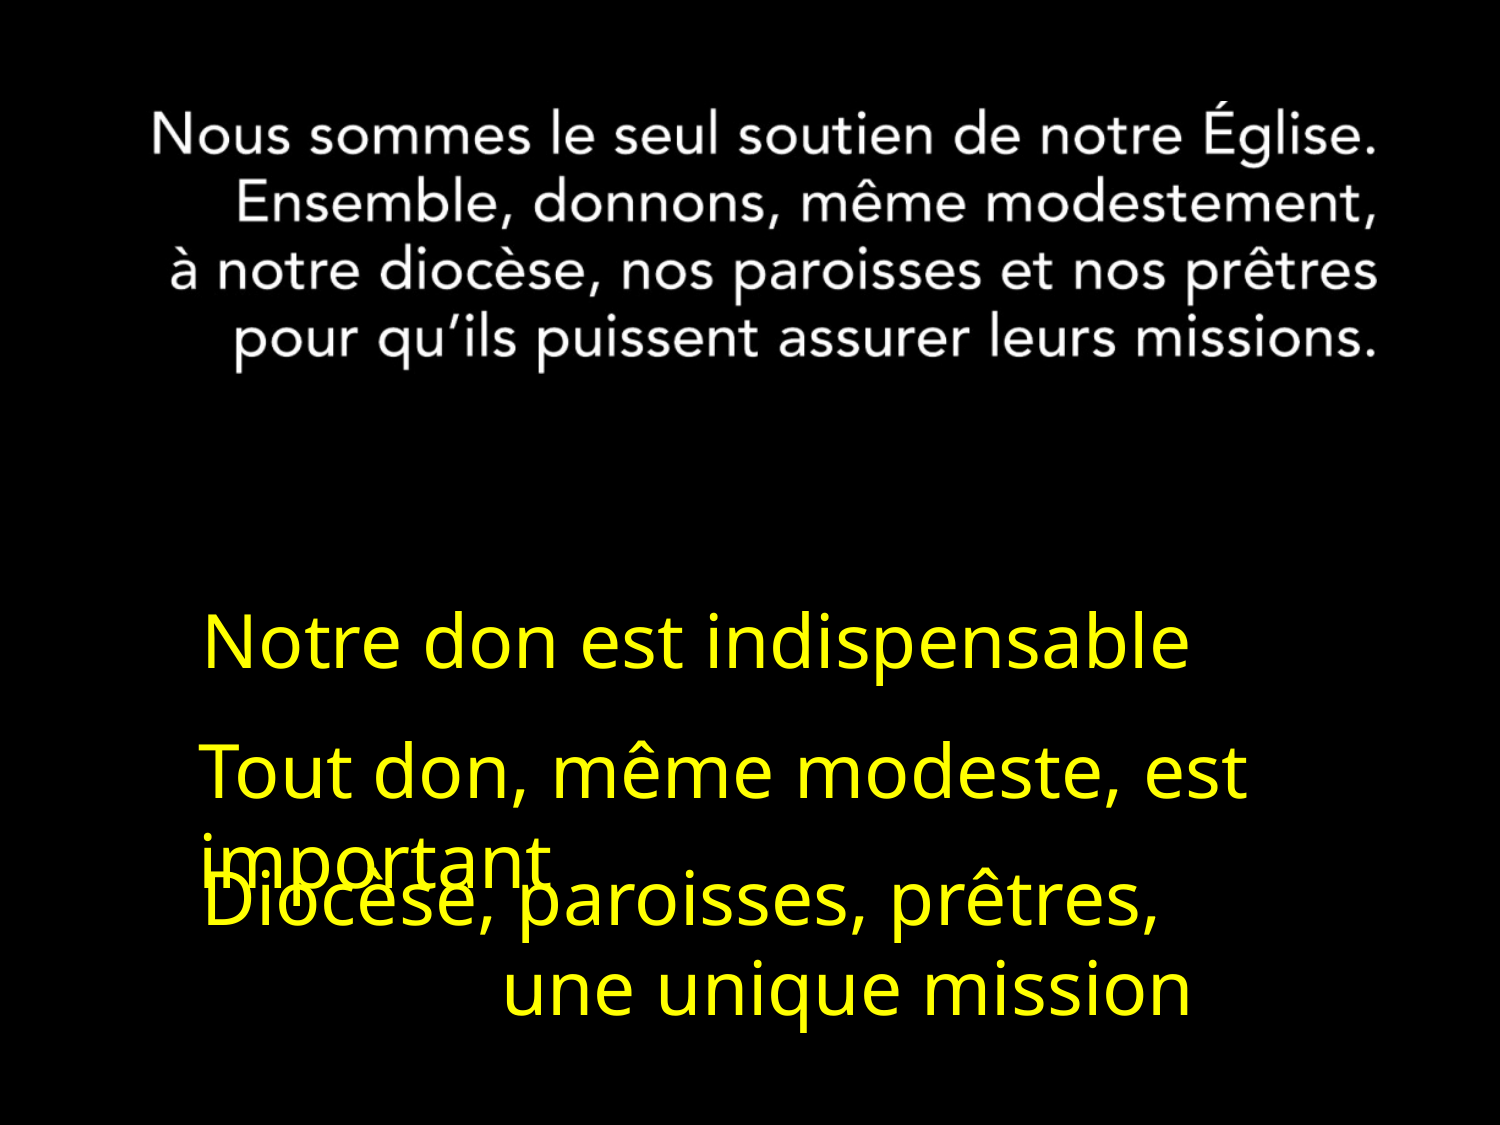

Notre don est indispensable
Tout don, même modeste, est important
Diocèse, paroisses, prêtres,
				une unique mission